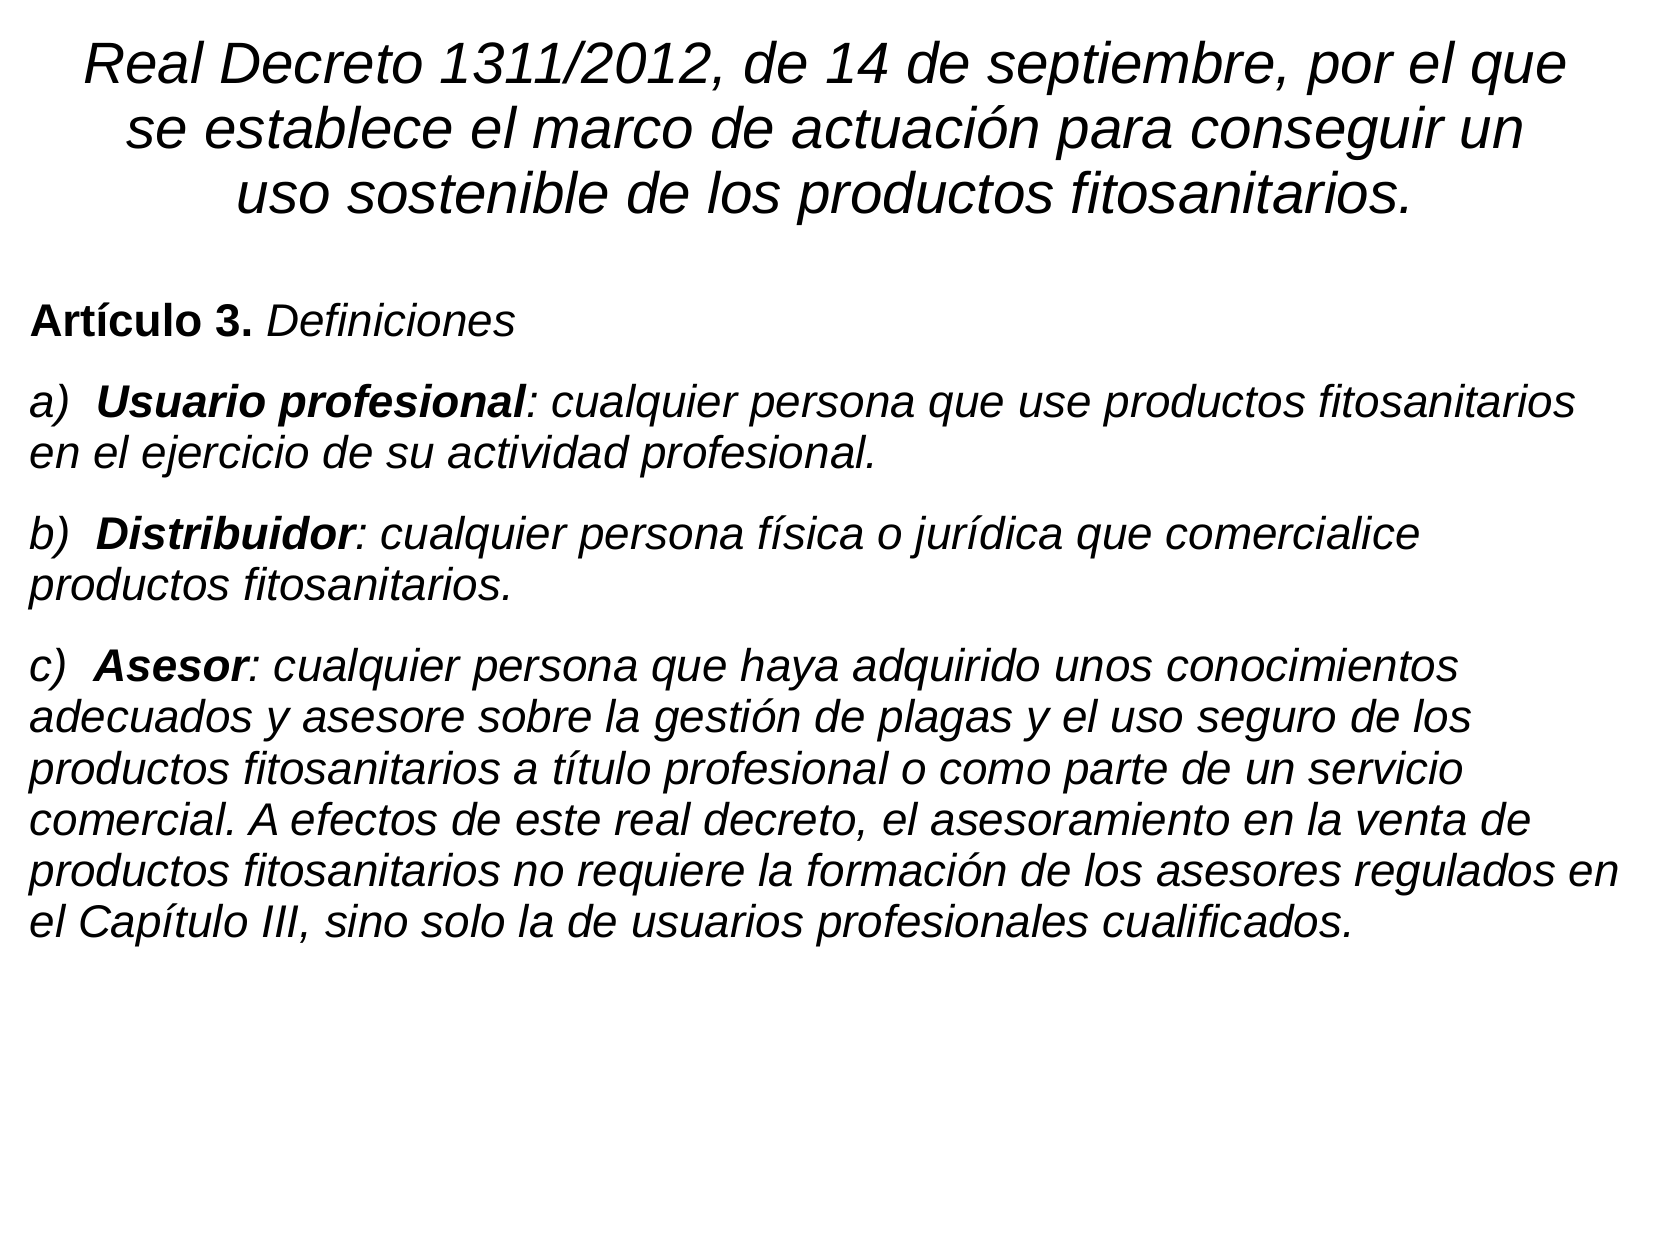

# Real Decreto 1311/2012, de 14 de septiembre, por el que se establece el marco de actuación para conseguir un uso sostenible de los productos fitosanitarios.
Artículo 3. Definiciones
a) Usuario profesional: cualquier persona que use productos fitosanitarios en el ejercicio de su actividad profesional.
b) Distribuidor: cualquier persona física o jurídica que comercialice productos fitosanitarios.
c) Asesor: cualquier persona que haya adquirido unos conocimientos adecuados y asesore sobre la gestión de plagas y el uso seguro de los productos fitosanitarios a título profesional o como parte de un servicio comercial. A efectos de este real decreto, el asesoramiento en la venta de productos fitosanitarios no requiere la formación de los asesores regulados en el Capítulo III, sino solo la de usuarios profesionales cualificados.